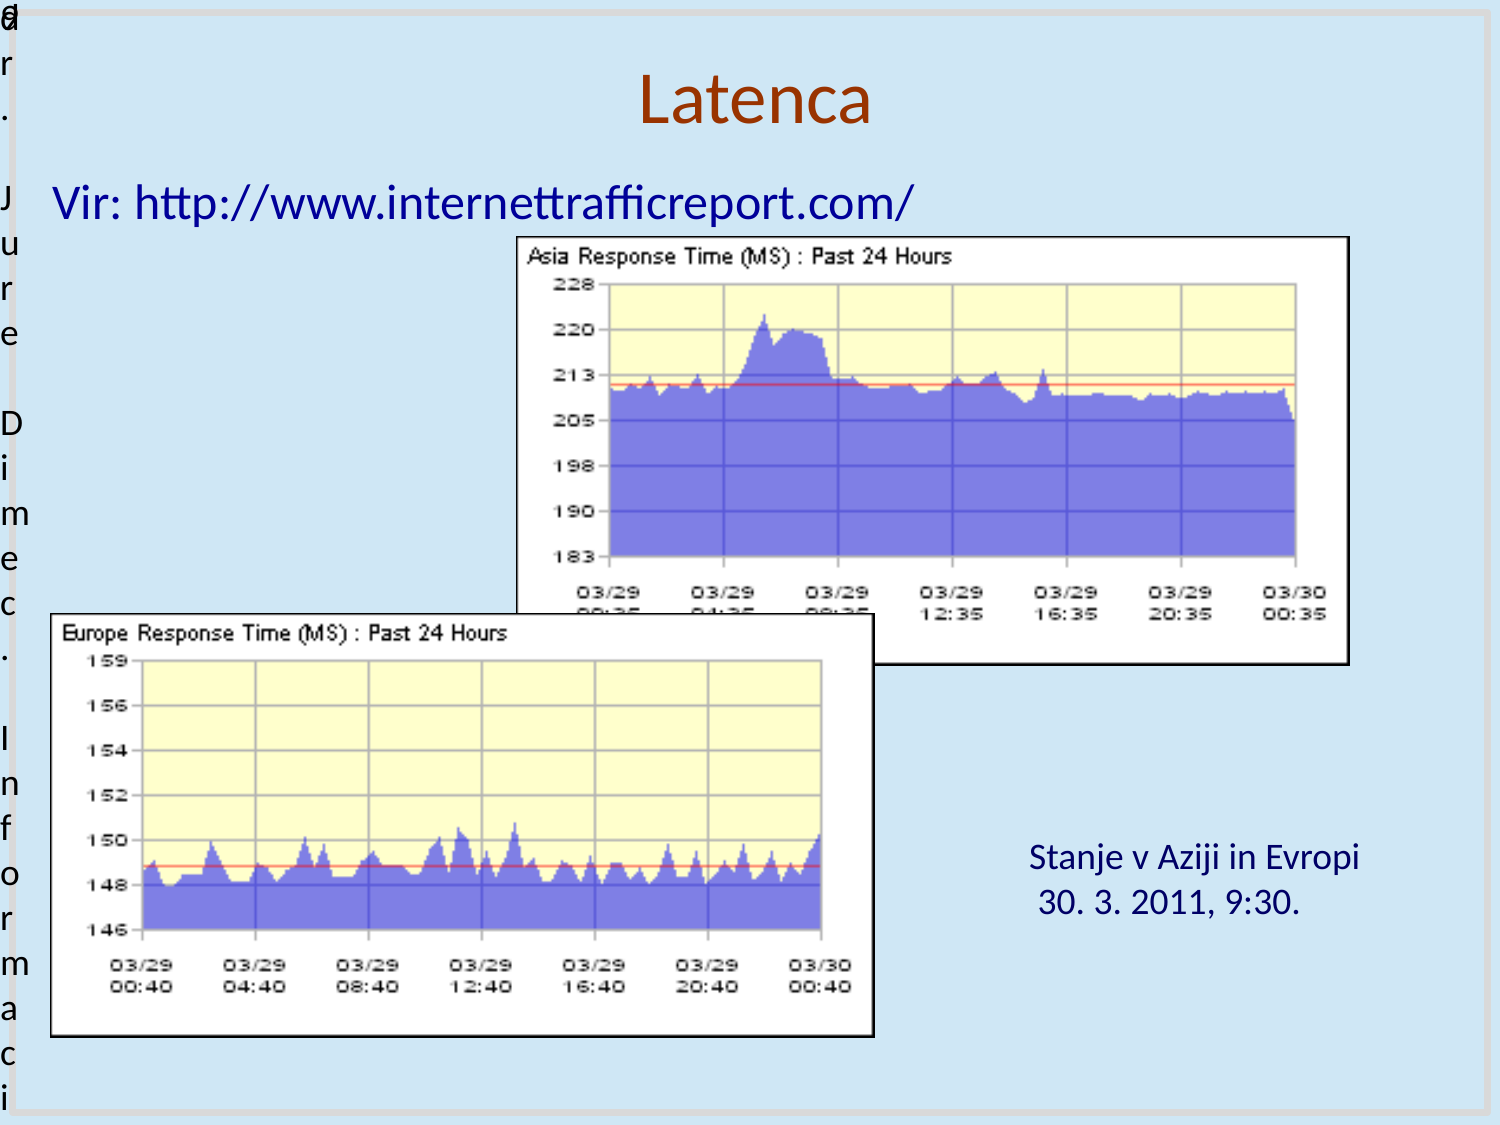

dr. Jure Dimec. Informacijski viri na Internetu (2012 / 13). Statistika prometa na Internetu.
# Latenca
Vir: http://www.internettrafficreport.com/
Stanje v Aziji in Evropi
 30. 3. 2011, 9:30.